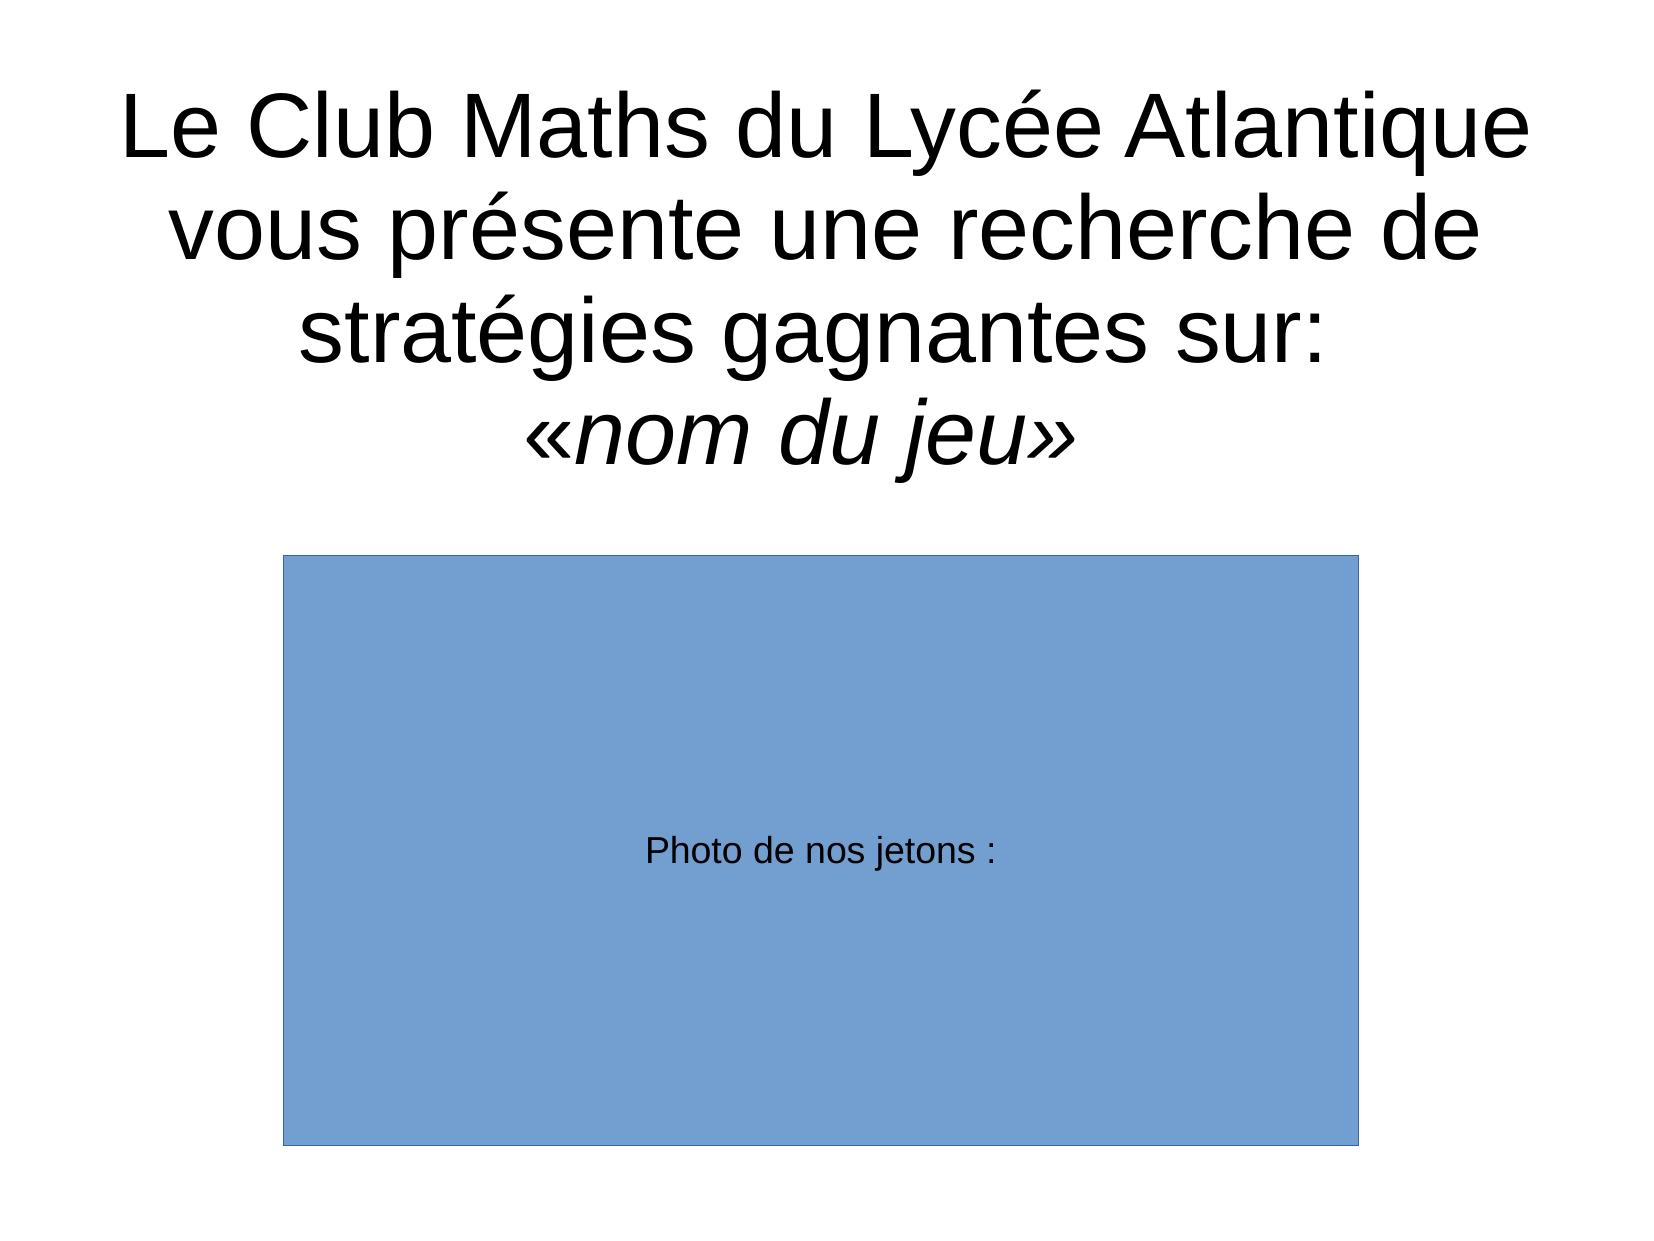

# Le Club Maths du Lycée Atlantique vous présente une recherche de stratégies gagnantes sur: «nom du jeu»
Photo de nos jetons :